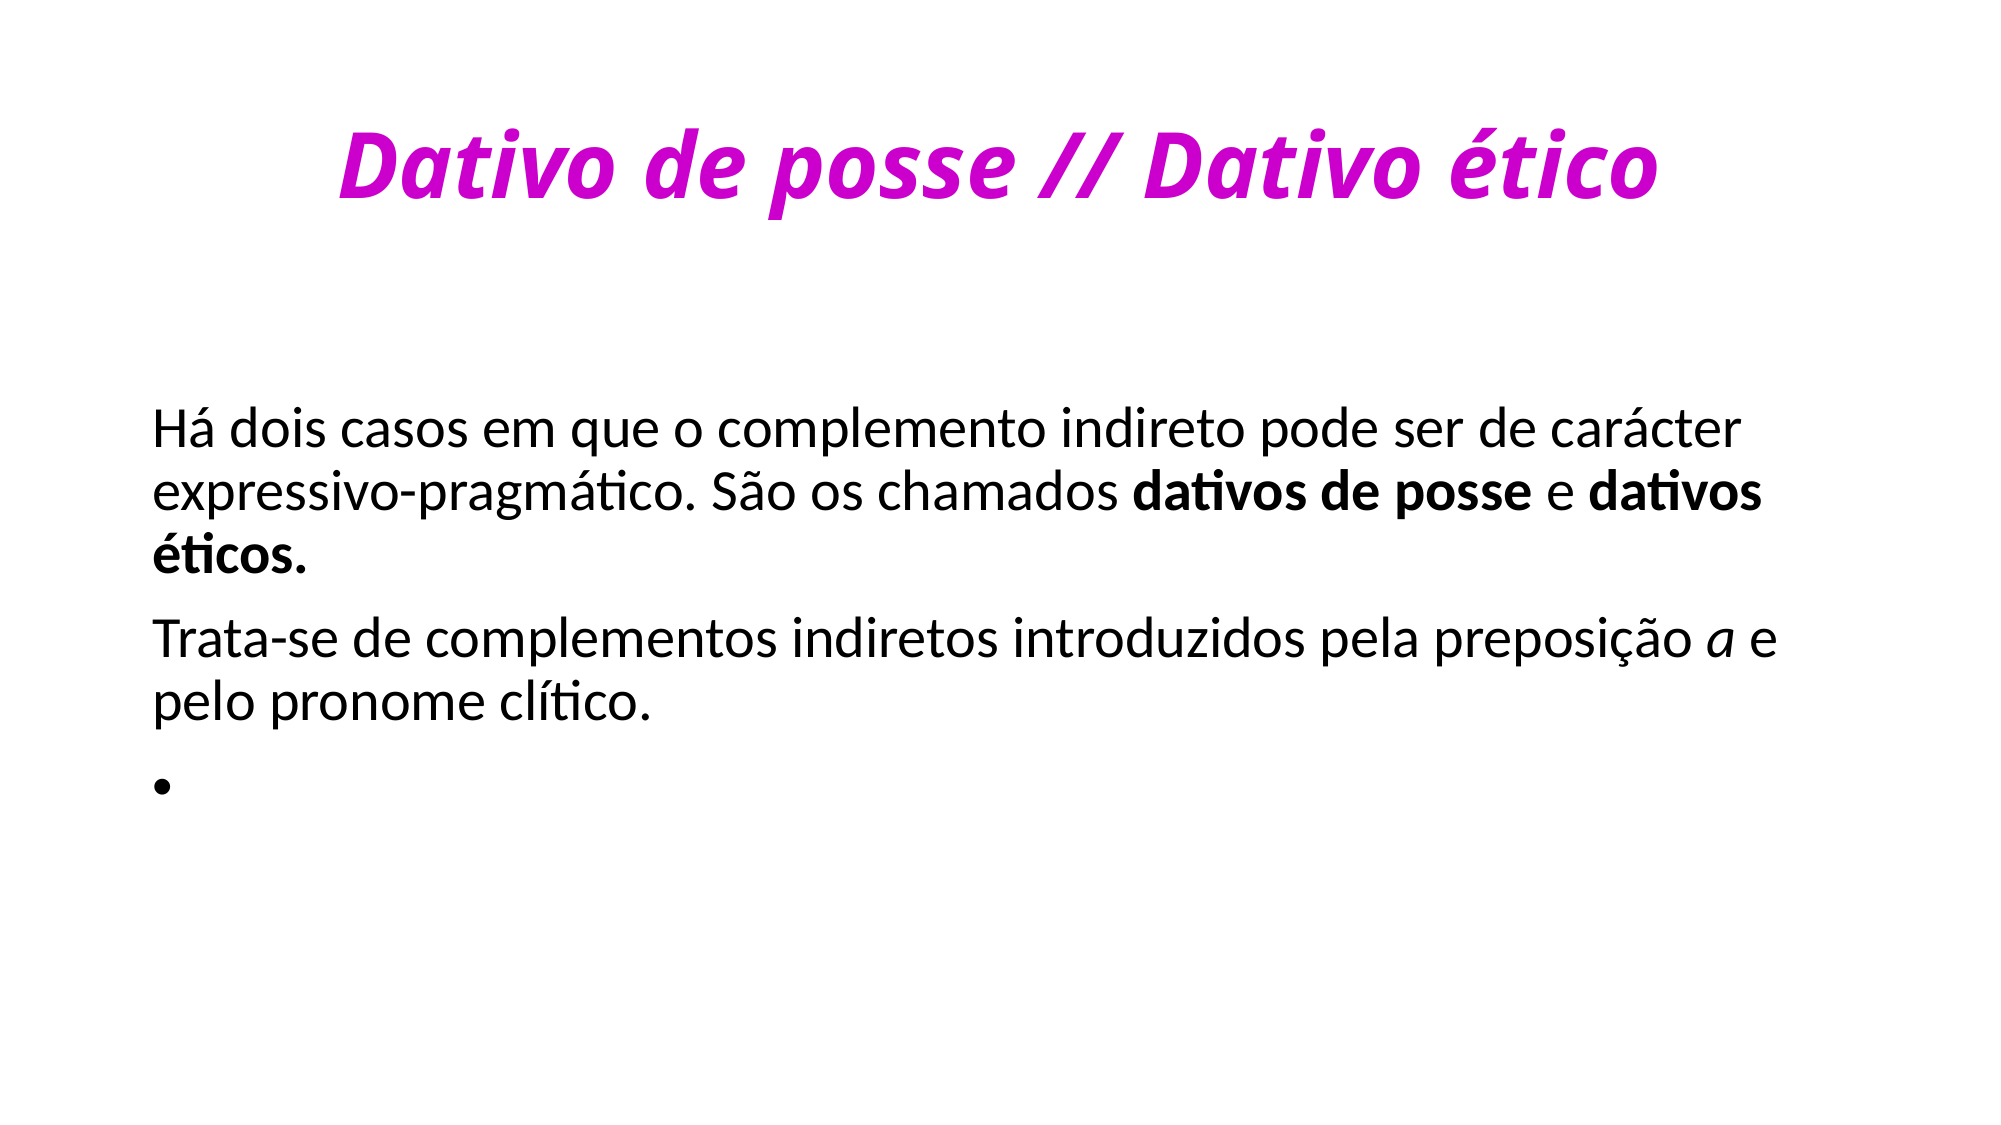

# Dativo de posse // Dativo ético
Há dois casos em que o complemento indireto pode ser de carácter expressivo-pragmático. São os chamados dativos de posse e dativos éticos.
Trata-se de complementos indiretos introduzidos pela preposição a e pelo pronome clítico.